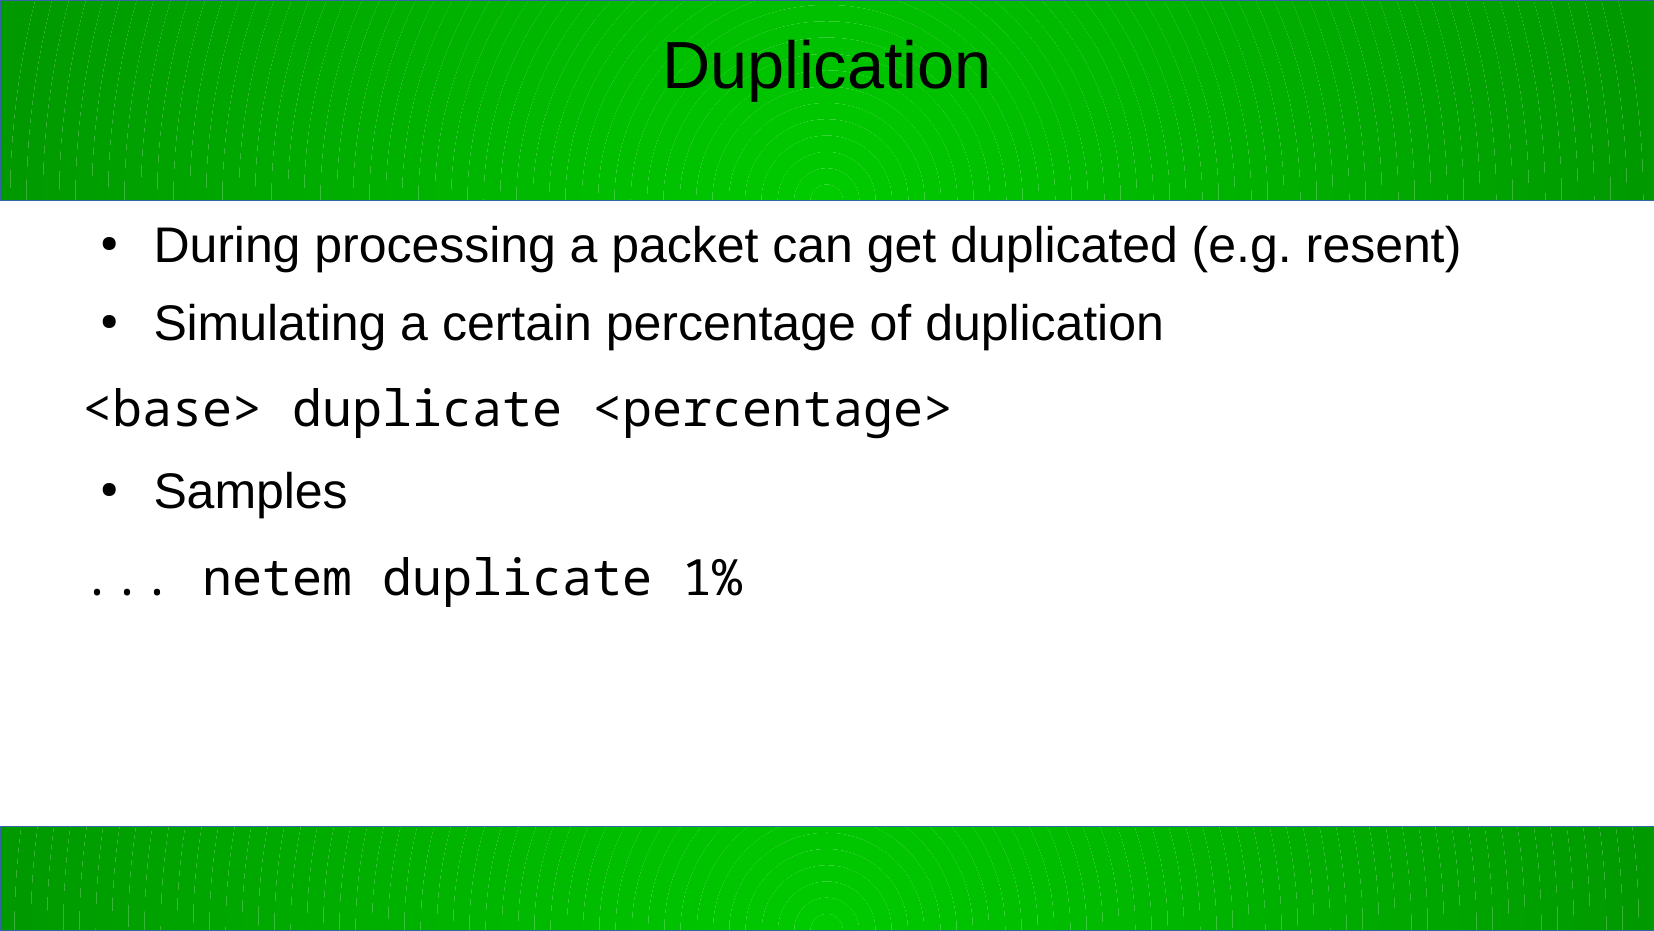

# Duplication
During processing a packet can get duplicated (e.g. resent)
Simulating a certain percentage of duplication
<base> duplicate <percentage>
Samples
... netem duplicate 1%